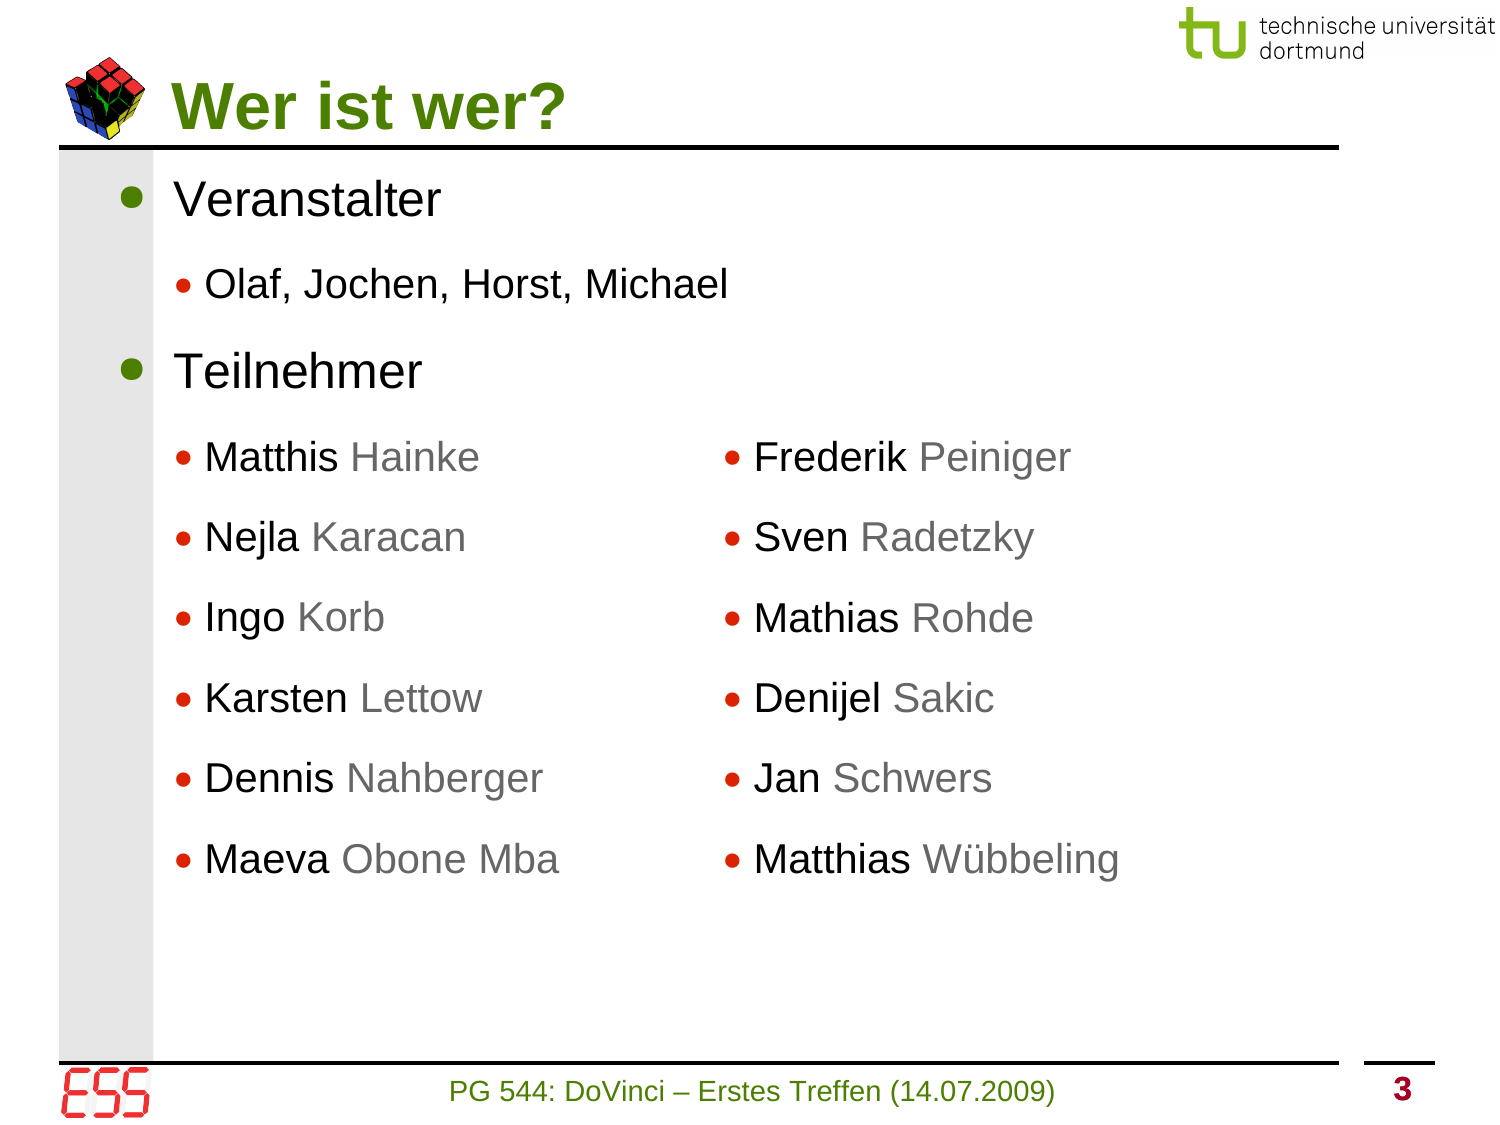

# Wer ist wer?
Veranstalter
Olaf, Jochen, Horst, Michael
Teilnehmer
Matthis Hainke
Nejla Karacan
Ingo Korb
Karsten Lettow
Dennis Nahberger
Maeva Obone Mba
Frederik Peiniger
Sven Radetzky
Mathias Rohde
Denijel Sakic
Jan Schwers
Matthias Wübbeling